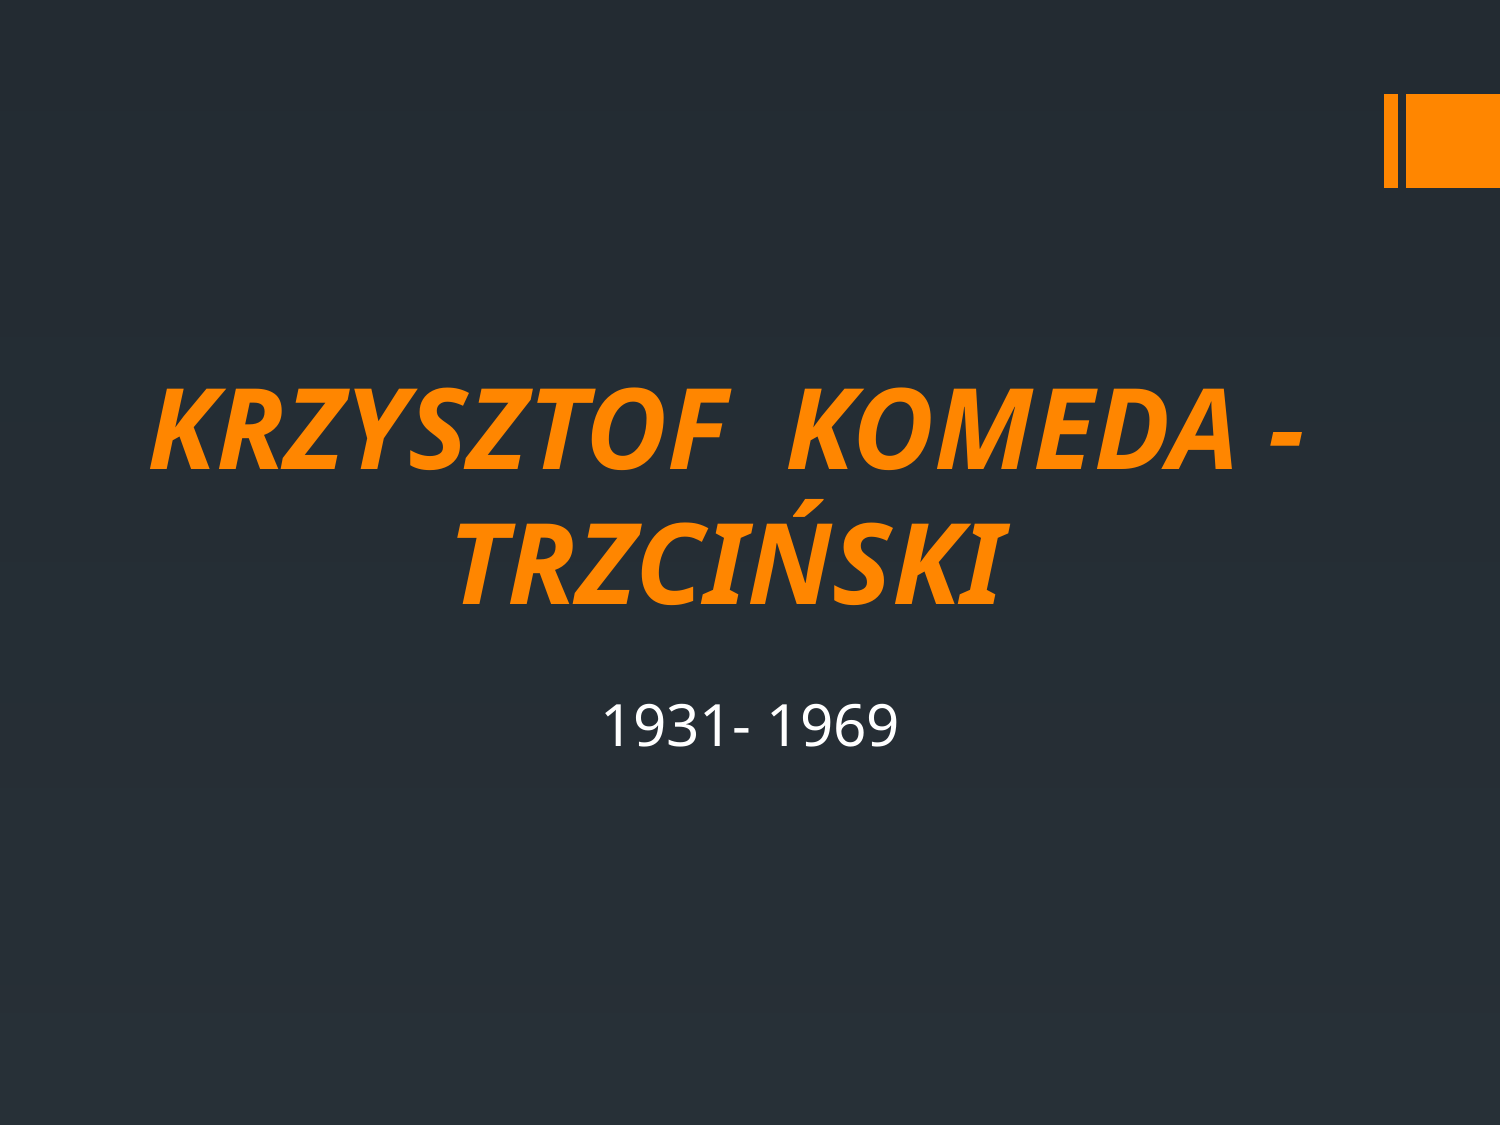

# KRZYSZTOF KOMEDA - TRZCIŃSKI
1931- 1969